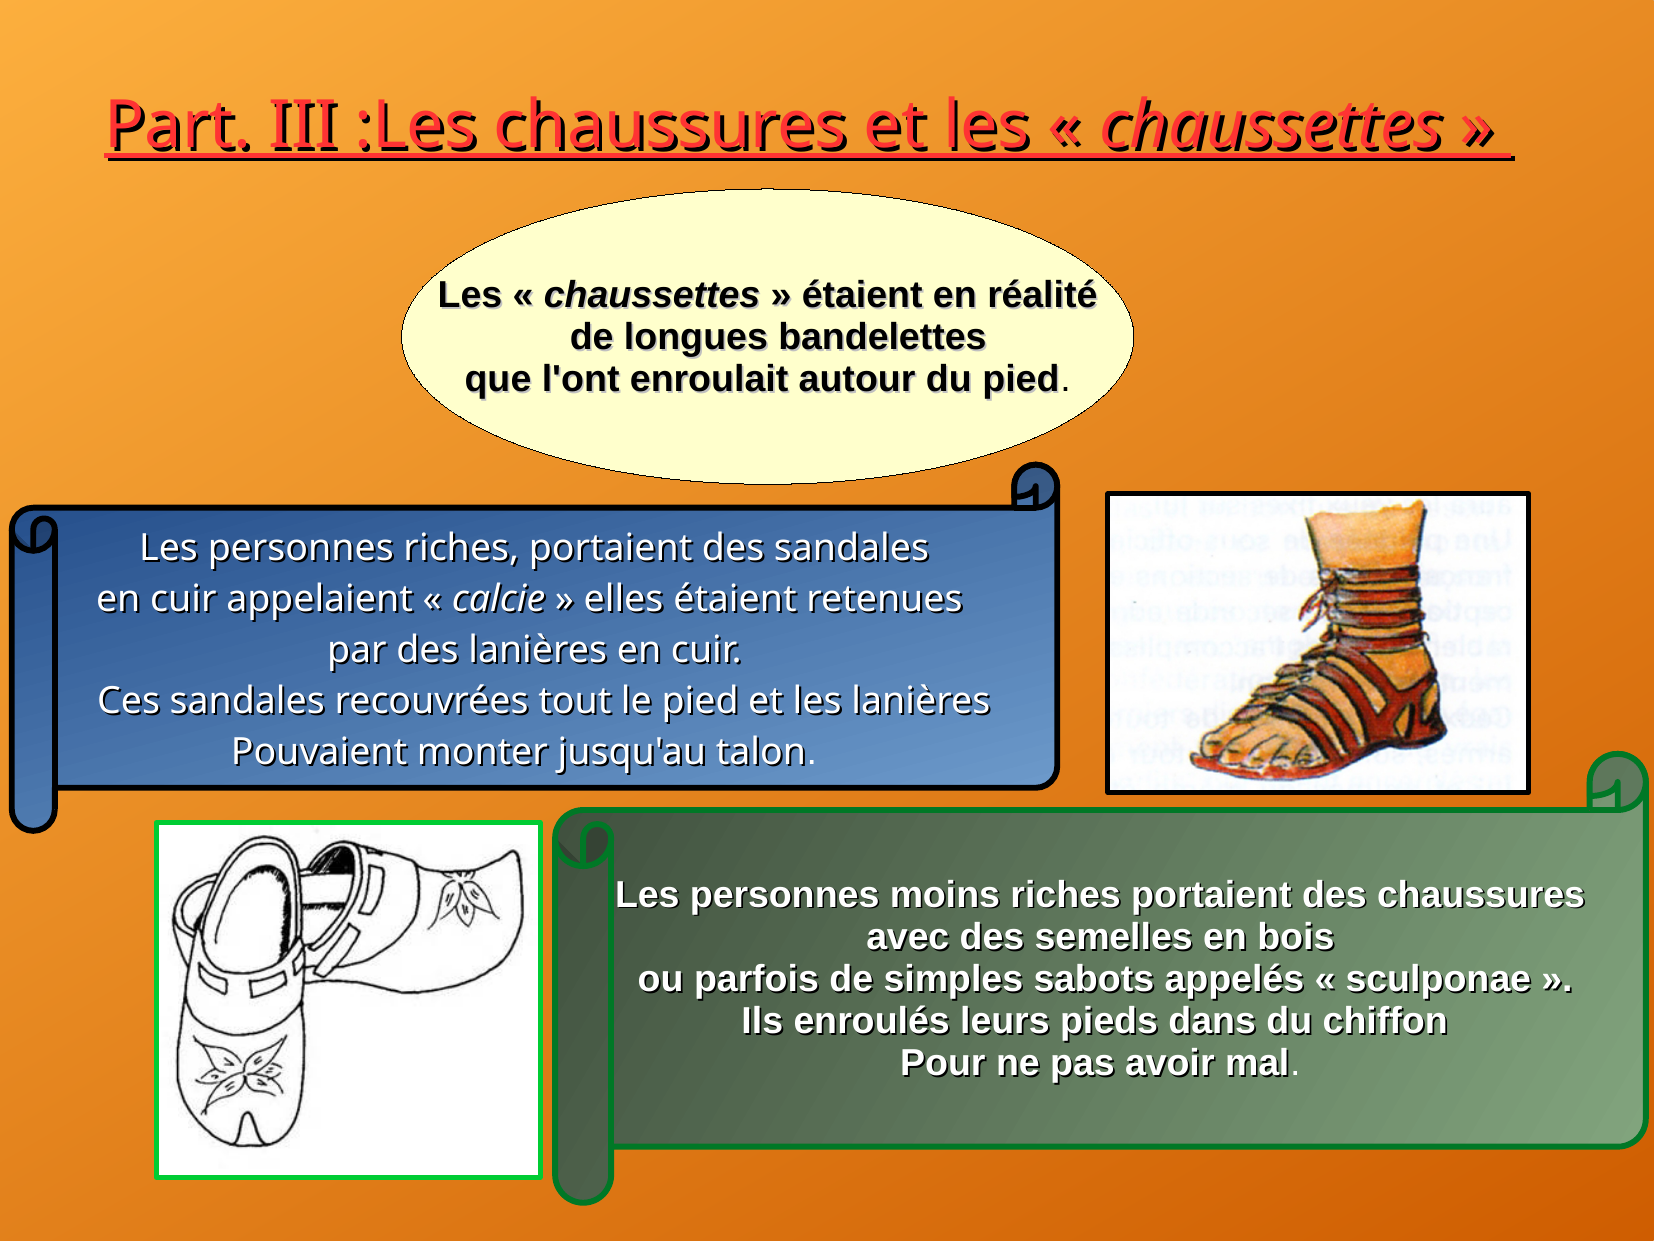

Part. III :Les chaussures et les « chaussettes »
Les « chaussettes » étaient en réalité
 de longues bandelettes
 que l'ont enroulait autour du pied.
Les personnes riches, portaient des sandales
 en cuir appelaient « calcie » elles étaient retenues
par des lanières en cuir.
 Ces sandales recouvrées tout le pied et les lanières
Pouvaient monter jusqu'au talon.
 Les personnes moins riches portaient des chaussures
avec des semelles en bois
 ou parfois de simples sabots appelés « sculponae ».
Ils enroulés leurs pieds dans du chiffon
Pour ne pas avoir mal.